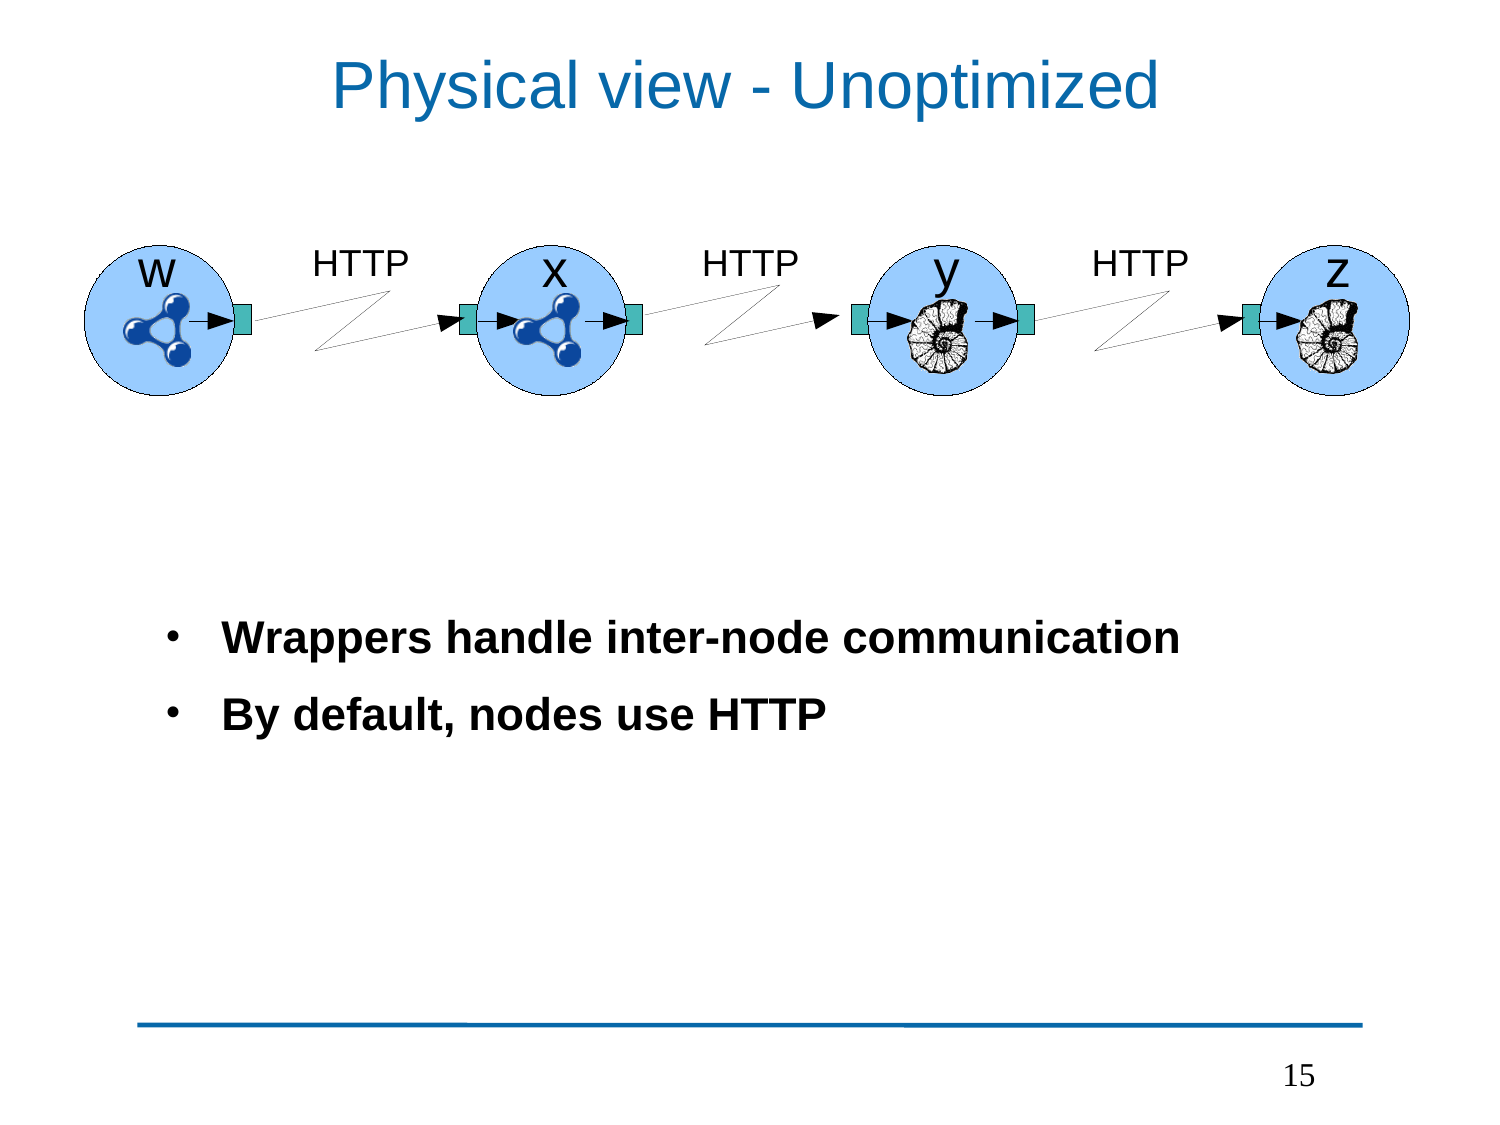

# Physical view - Unoptimized
w
x
y
z
HTTP
HTTP
HTTP
Wrappers handle inter-node communication
By default, nodes use HTTP
15